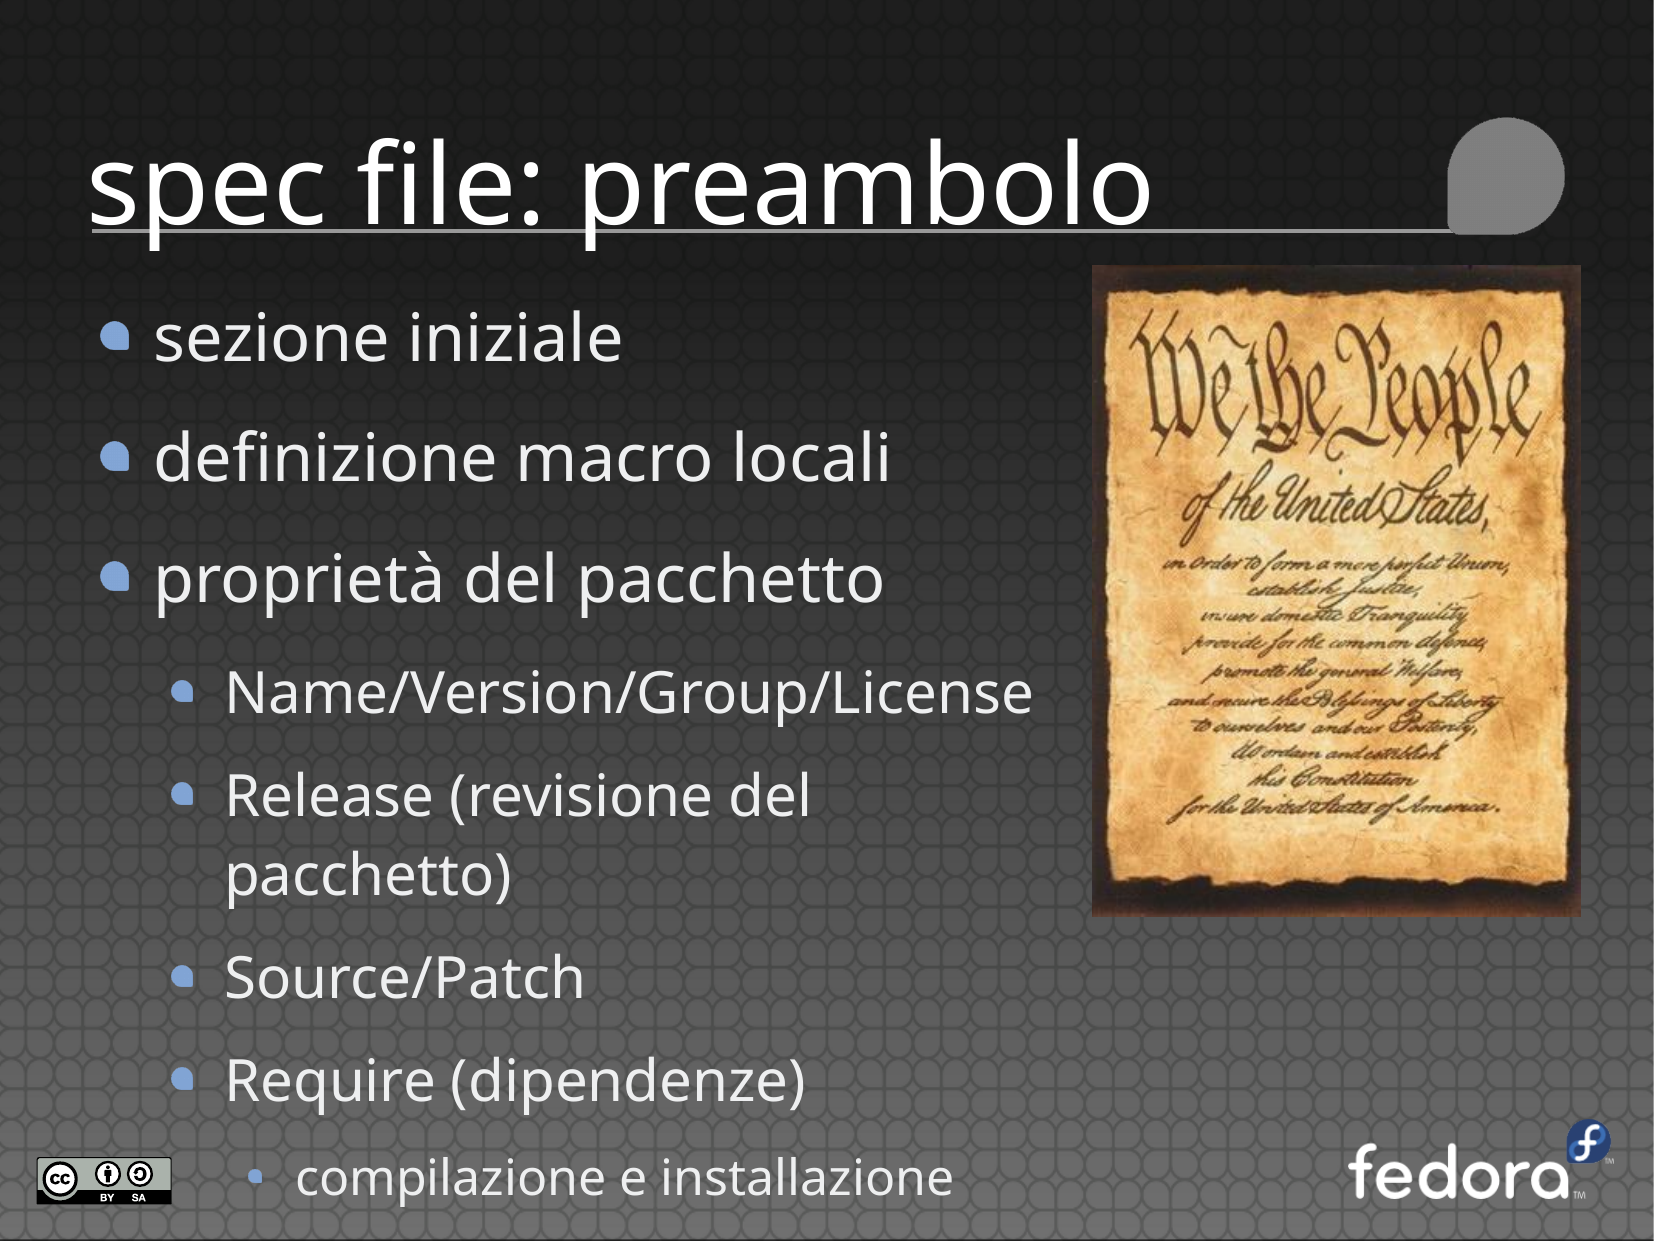

# spec file: preambolo
sezione iniziale
definizione macro locali
proprietà del pacchetto
Name/Version/Group/License
Release (revisione del pacchetto)
Source/Patch
Require (dipendenze)
compilazione e installazione
Summary/Description